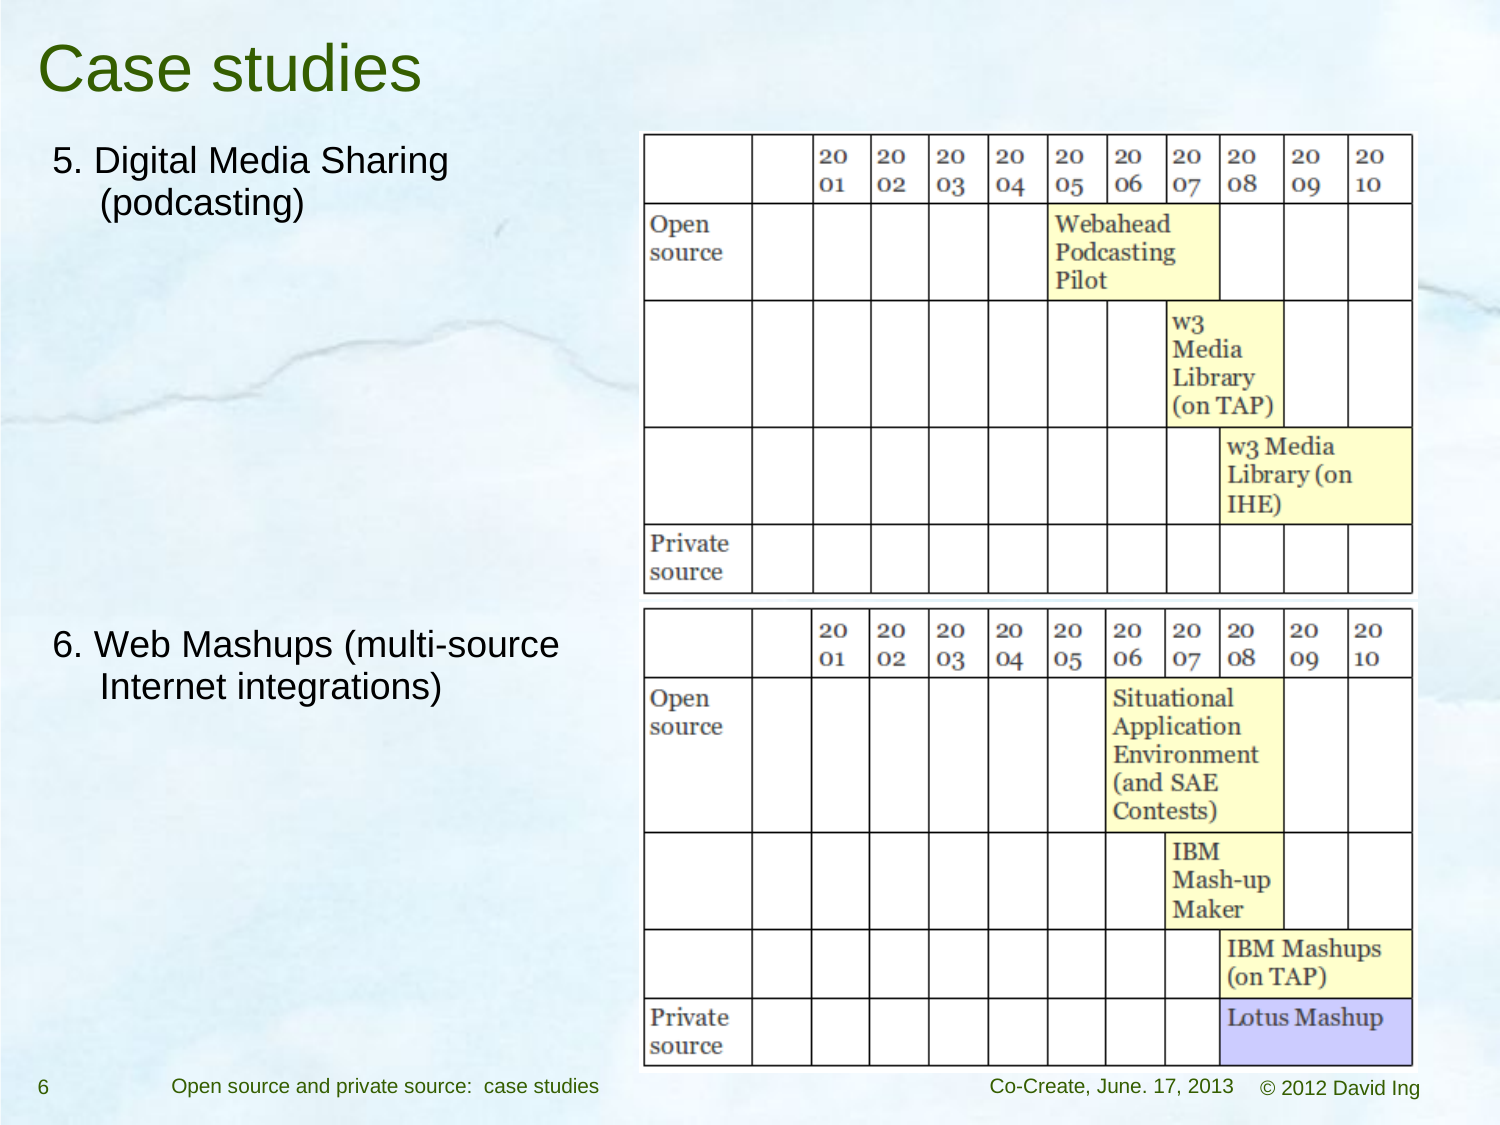

# Case studies
5. Digital Media Sharing (podcasting)
6. Web Mashups (multi-source Internet integrations)
Open source and private source: case studies
Co-Create, June. 17, 2013
6